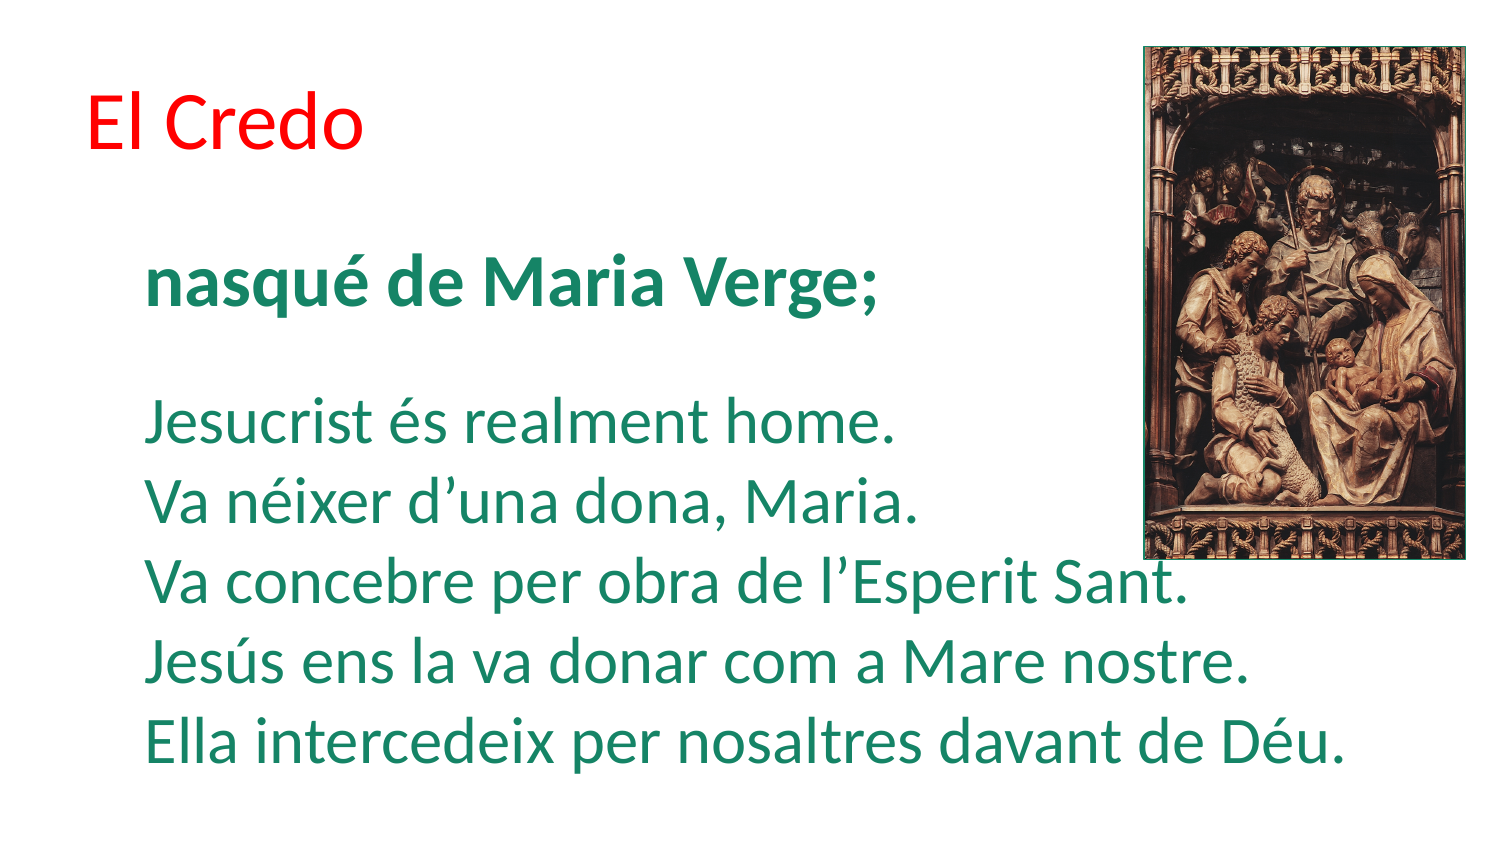

El Credo
nasqué de Maria Verge;
Jesucrist és realment home.
Va néixer d’una dona, Maria.
Va concebre per obra de l’Esperit Sant.
Jesús ens la va donar com a Mare nostre.
Ella intercedeix per nosaltres davant de Déu.